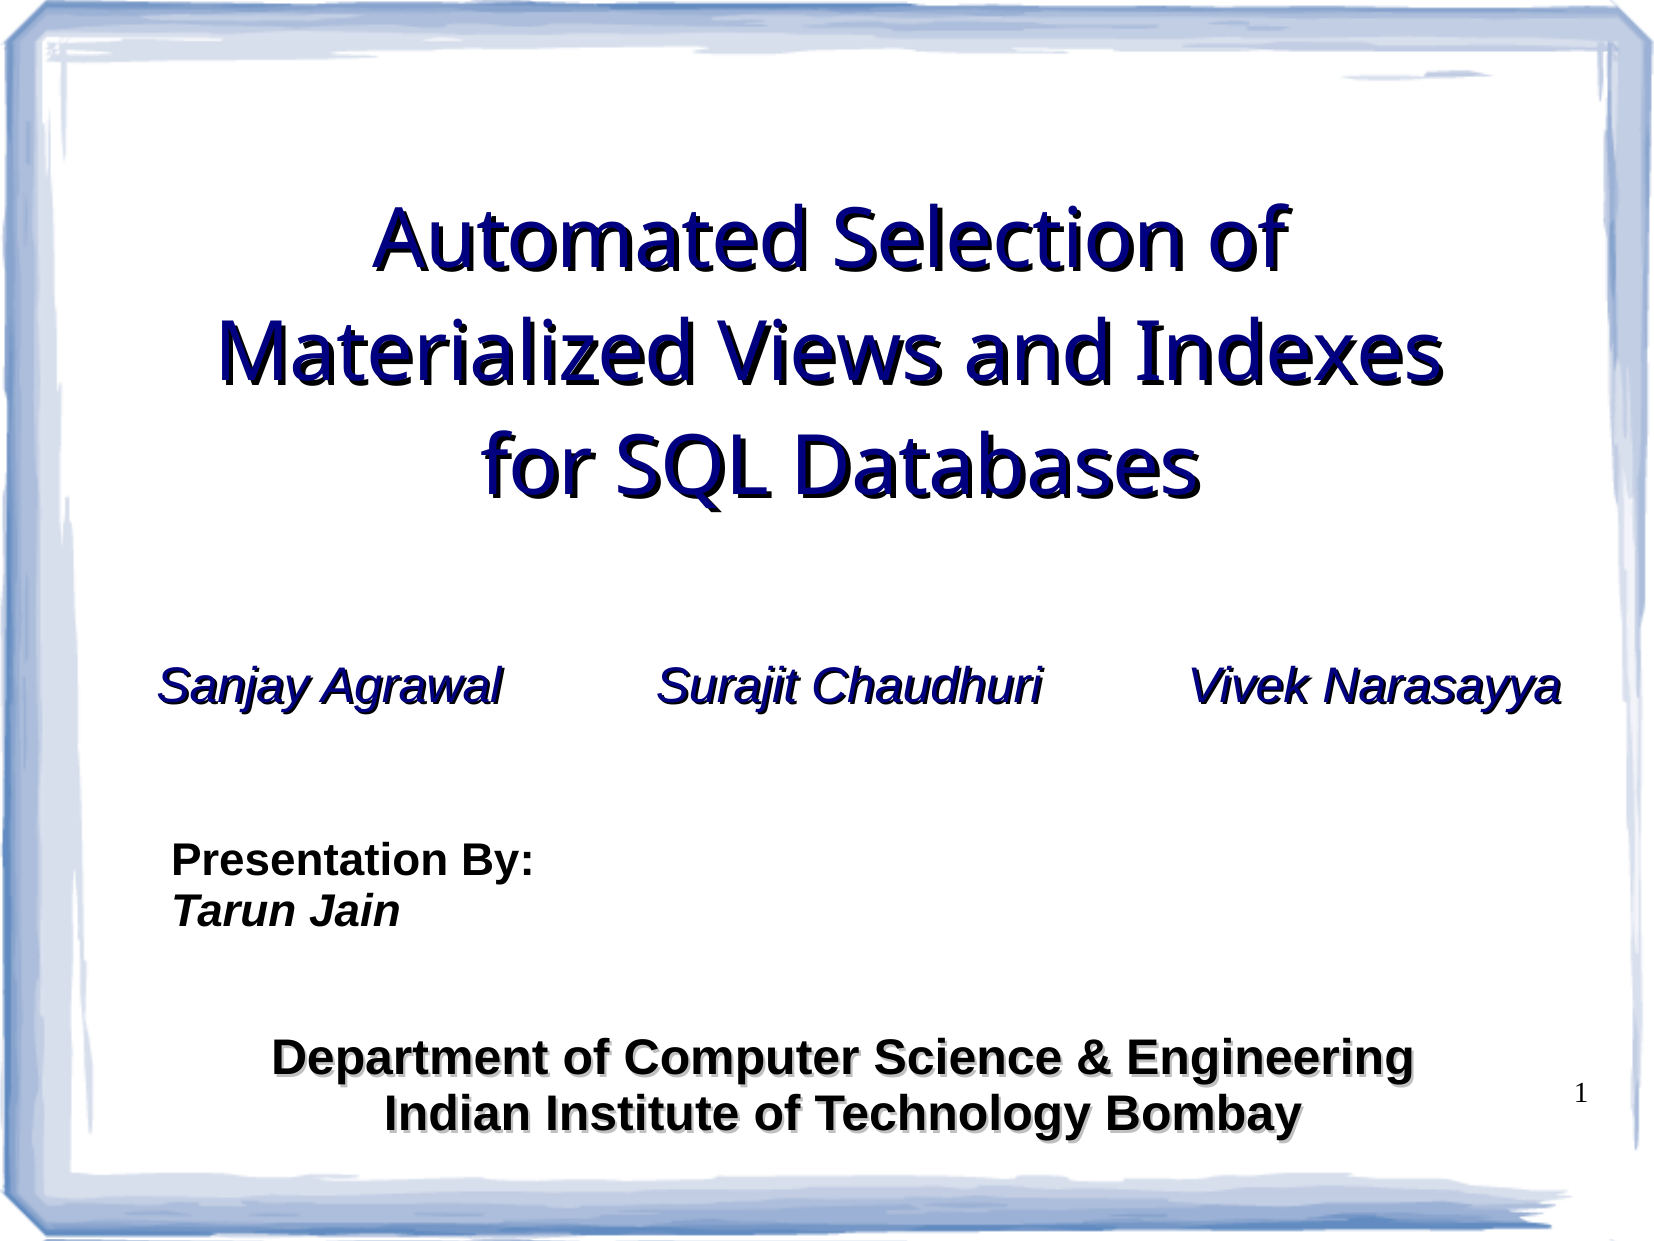

Automated Selection of
Materialized Views and Indexes
for SQL Databases
Surajit Chaudhuri
Sanjay Agrawal
Vivek Narasayya
Presentation By:
Tarun Jain
Department of Computer Science & Engineering
Indian Institute of Technology Bombay
1